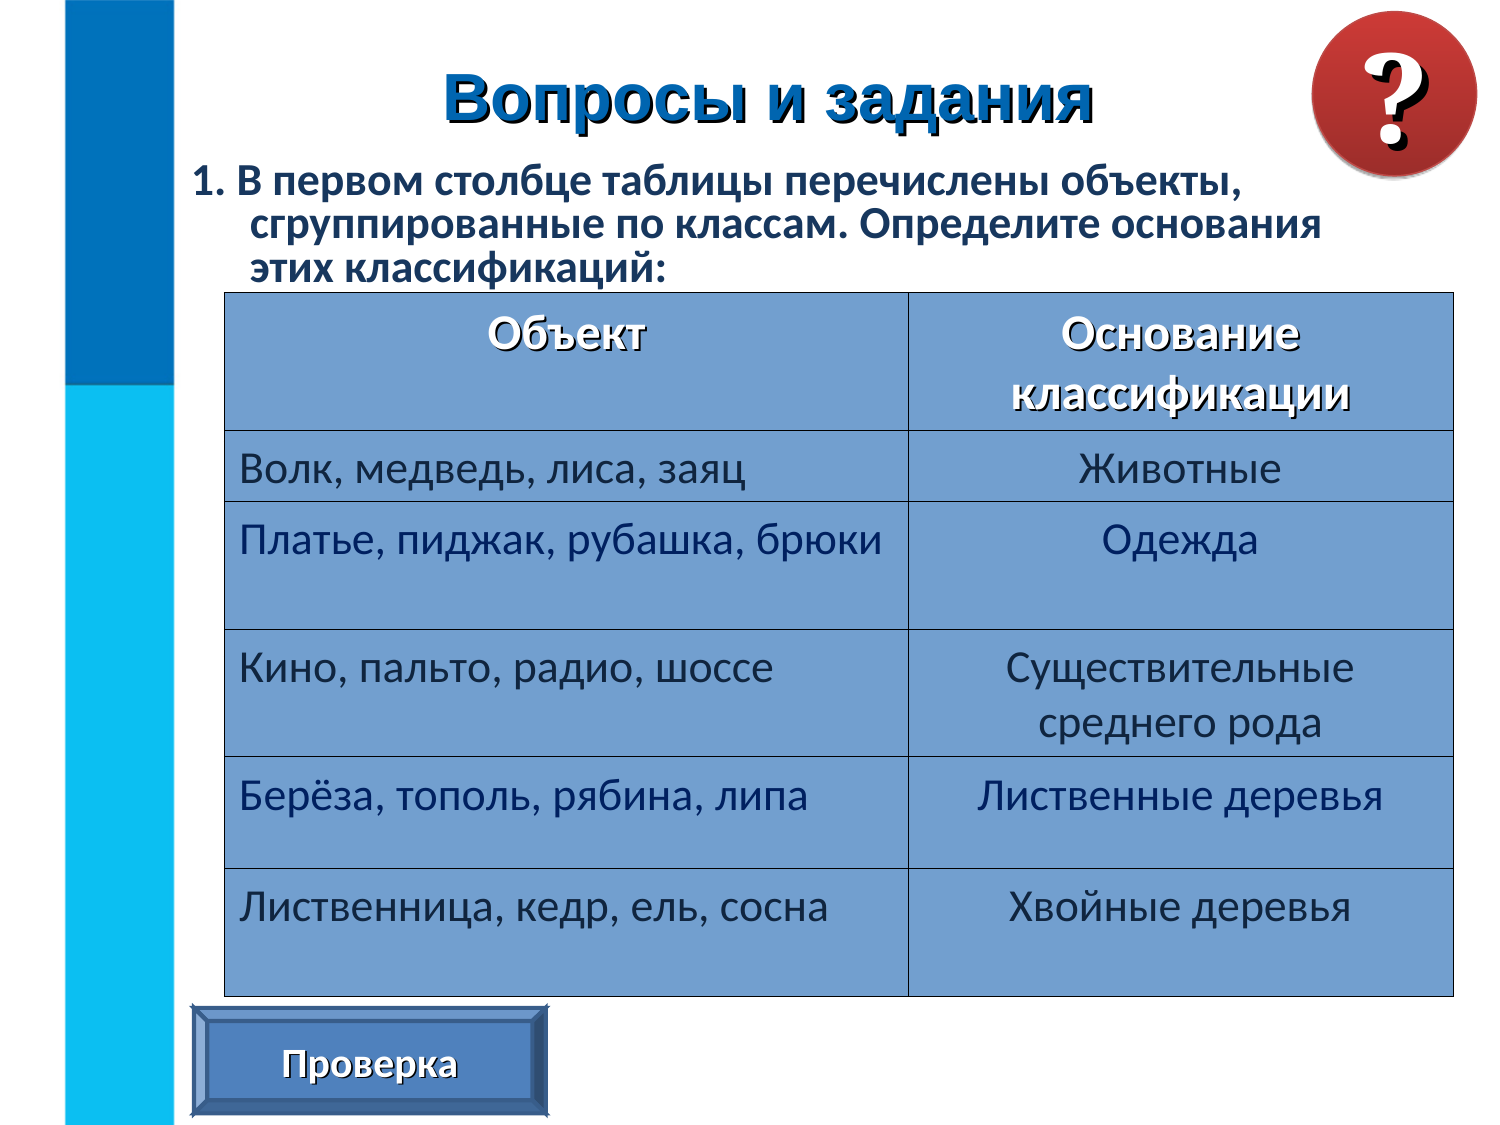

Вопросы и задания
?
# 1. В первом столбце таблицы перечислены объекты, сгруппированные по классам. Определите основания этих классификаций:
| Объект | Основание классификации |
| --- | --- |
| Волк, медведь, лиса, заяц | |
| Платье, пиджак, рубашка, брюки | |
| Кино, пальто, радио, шоссе | |
| Берёза, тополь, рябина, липа | |
| Лиственница, кедр, ель, сосна | |
| Объект | Основание классификации |
| --- | --- |
| Волк, медведь, лиса, заяц | Животные |
| Платье, пиджак, рубашка, брюки | Одежда |
| Кино, пальто, радио, шоссе | Существительные среднего рода |
| Берёза, тополь, рябина, липа | Лиственные деревья |
| Лиственница, кедр, ель, сосна | Хвойные деревья |
Проверка